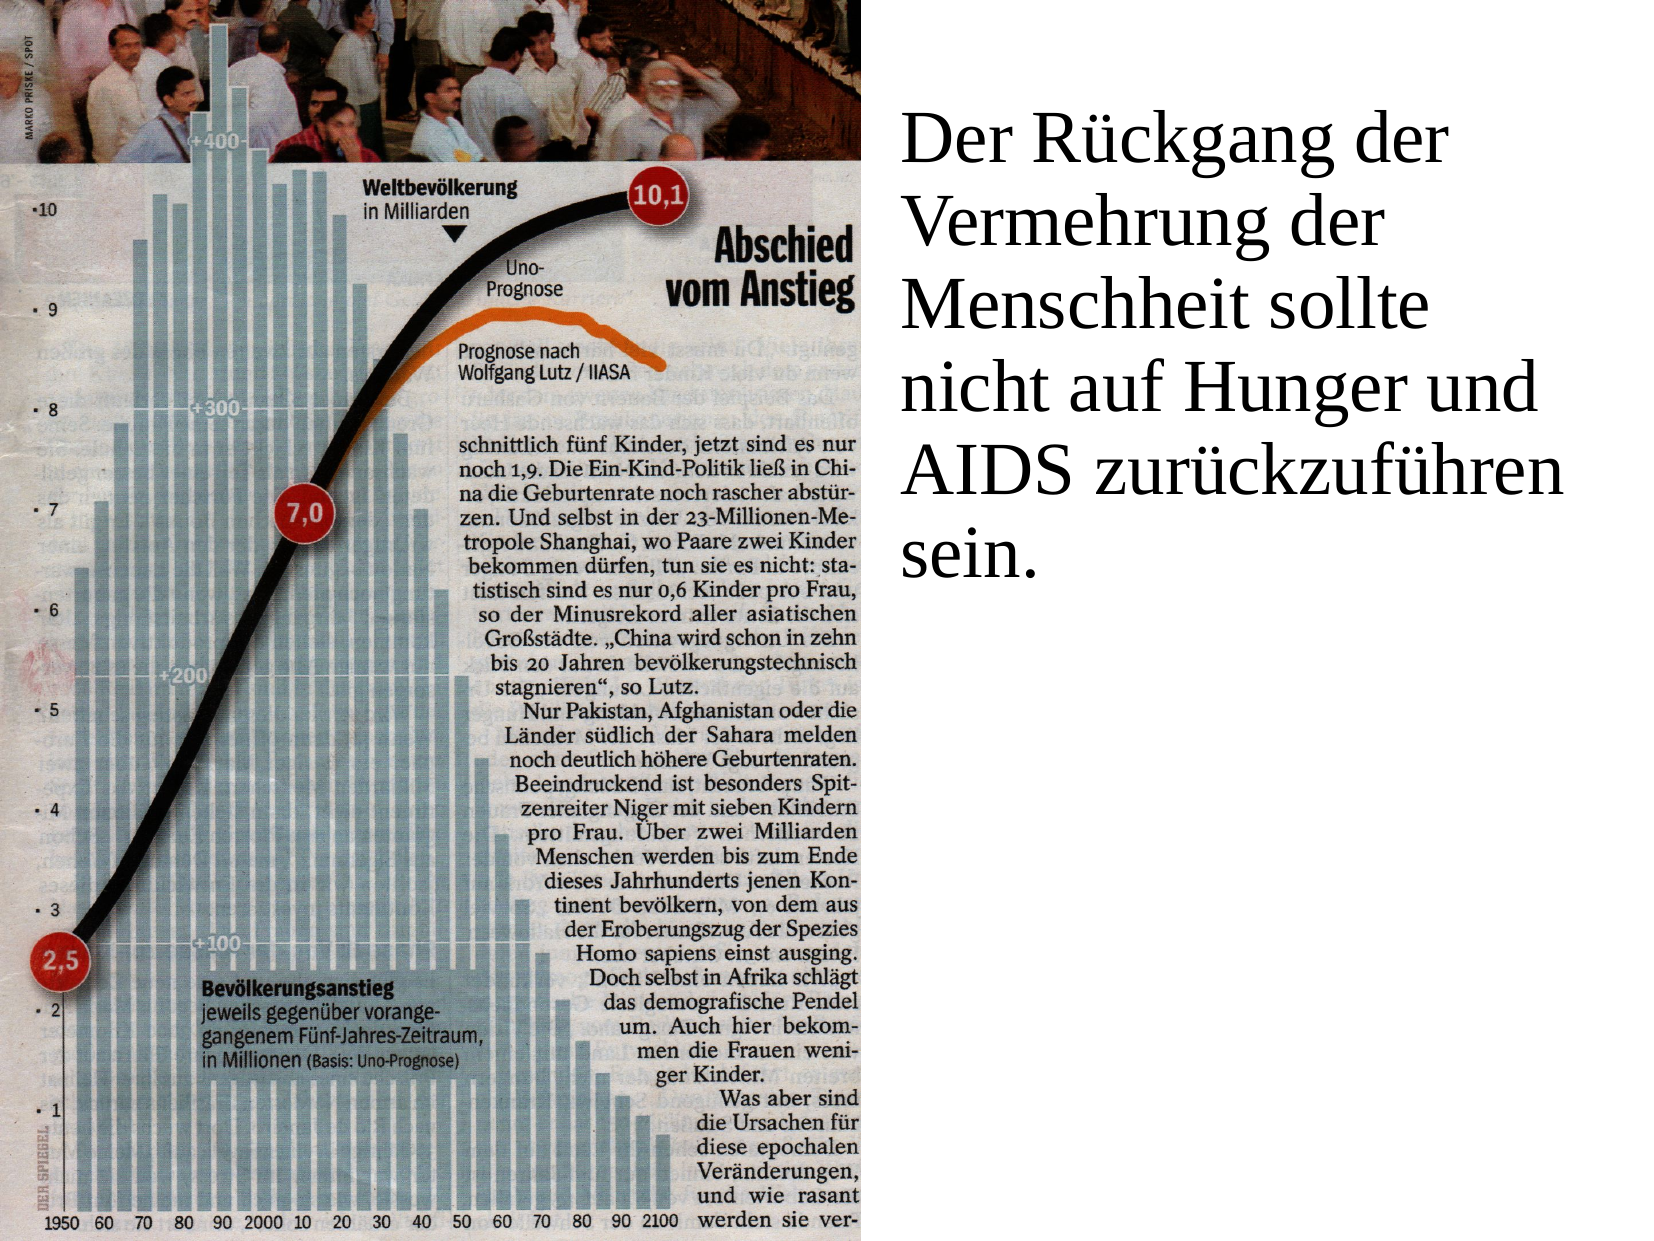

Der Rückgang der Vermehrung der Menschheit sollte nicht auf Hunger und AIDS zurückzuführen sein.